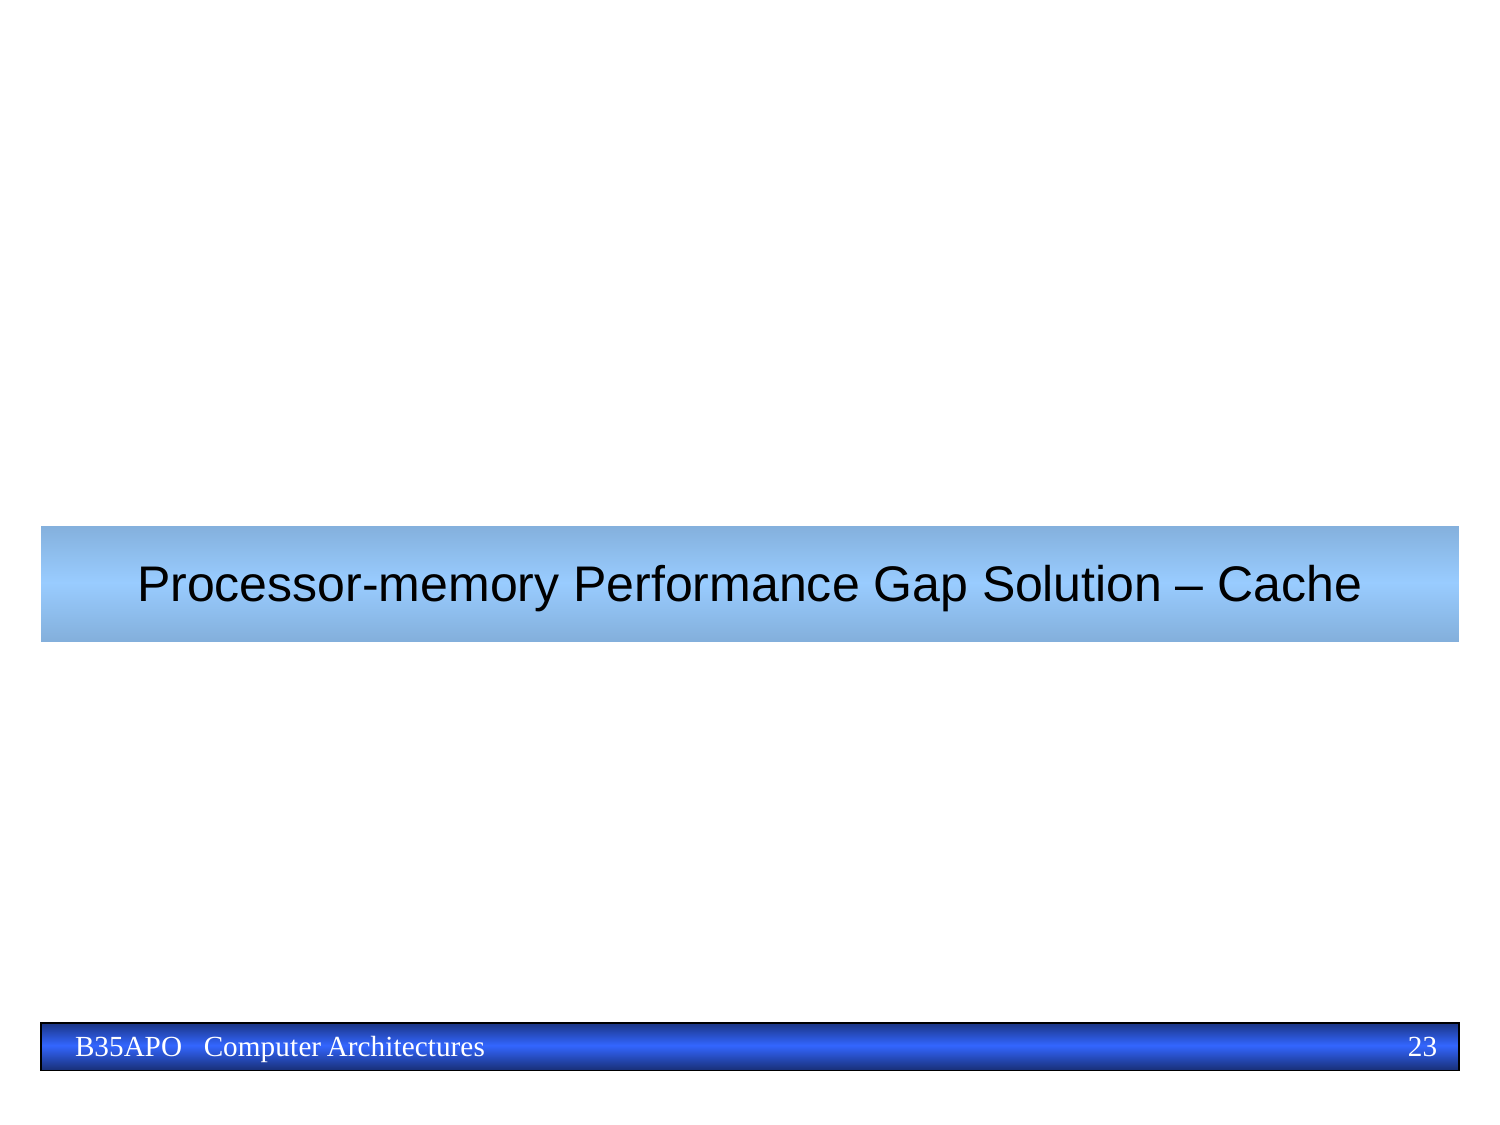

# Processor-memory Performance Gap Solution – Cache
B35APO Computer Architectures
23